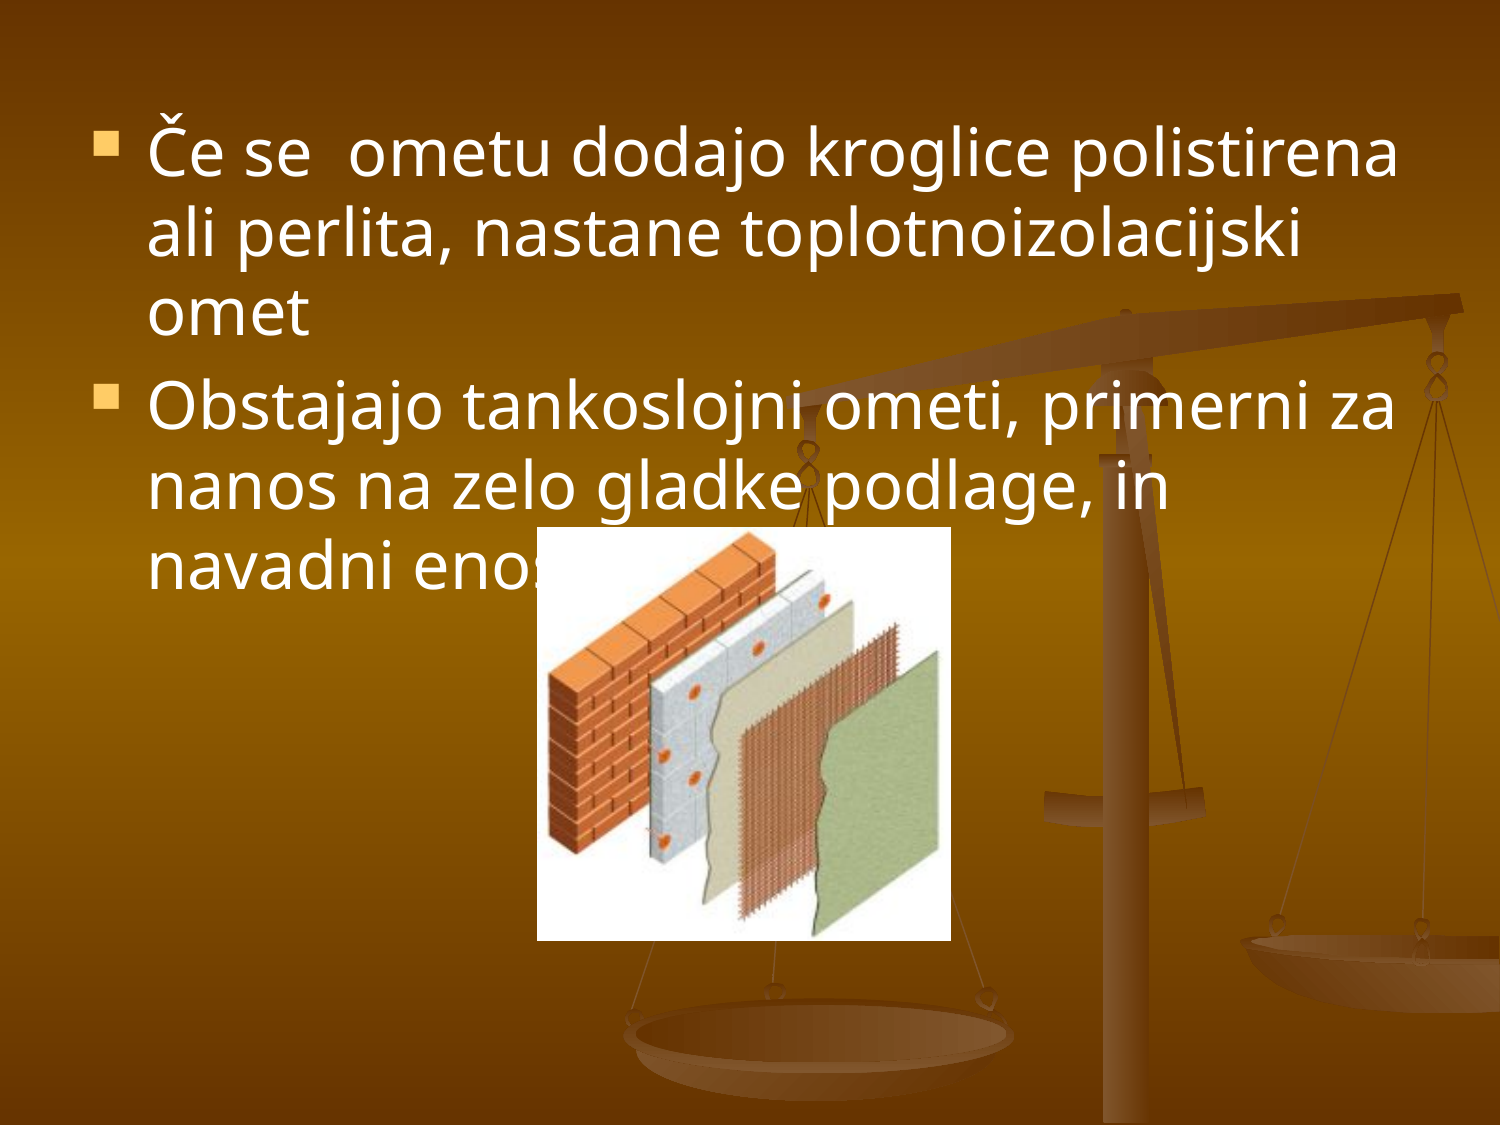

# Če se ometu dodajo kroglice polistirena ali perlita, nastane toplotnoizolacijski omet
Obstajajo tankoslojni ometi, primerni za nanos na zelo gladke podlage, in navadni enoslojni ometi.